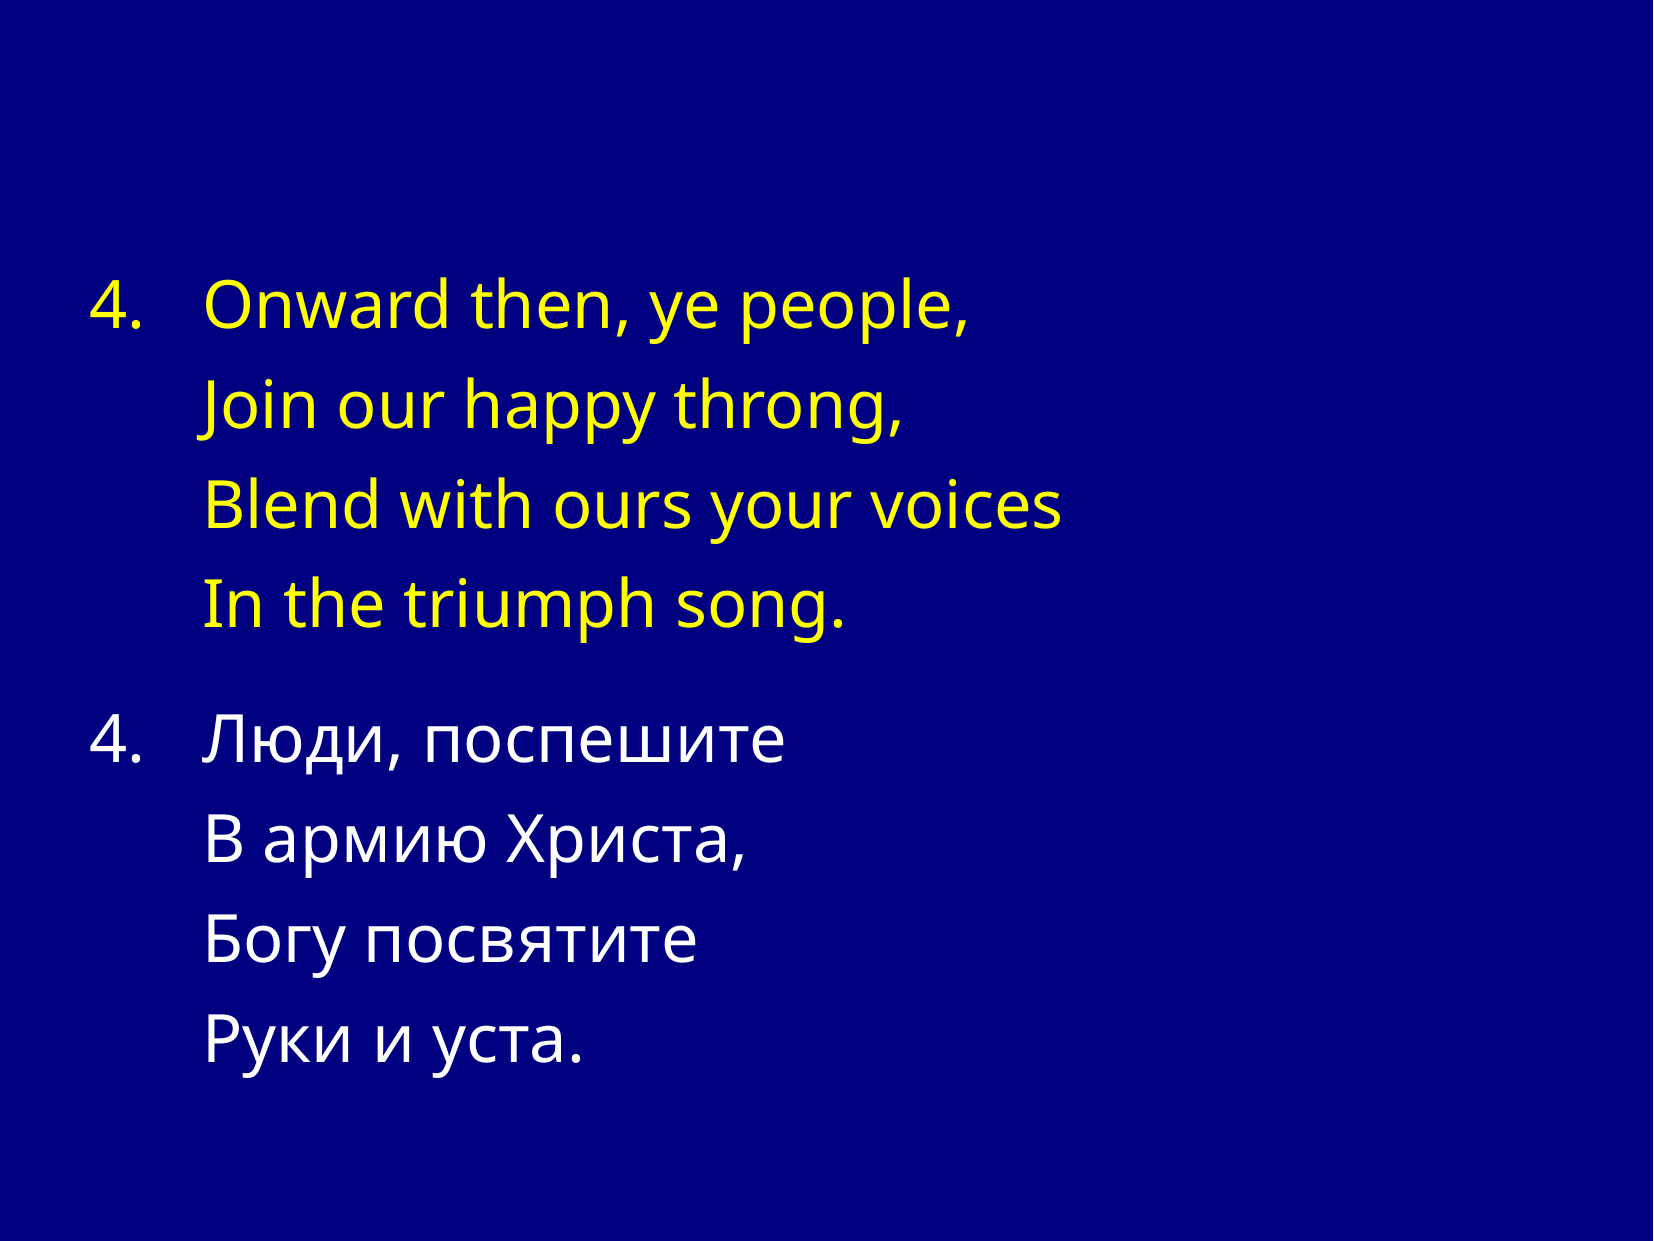

4.	Onward then, ye people,
	Join our happy throng,
	Blend with ours your voices
	In the triumph song.
4.	Люди, поспешите
	В армию Христа,
	Богу посвятите
	Руки и уста.